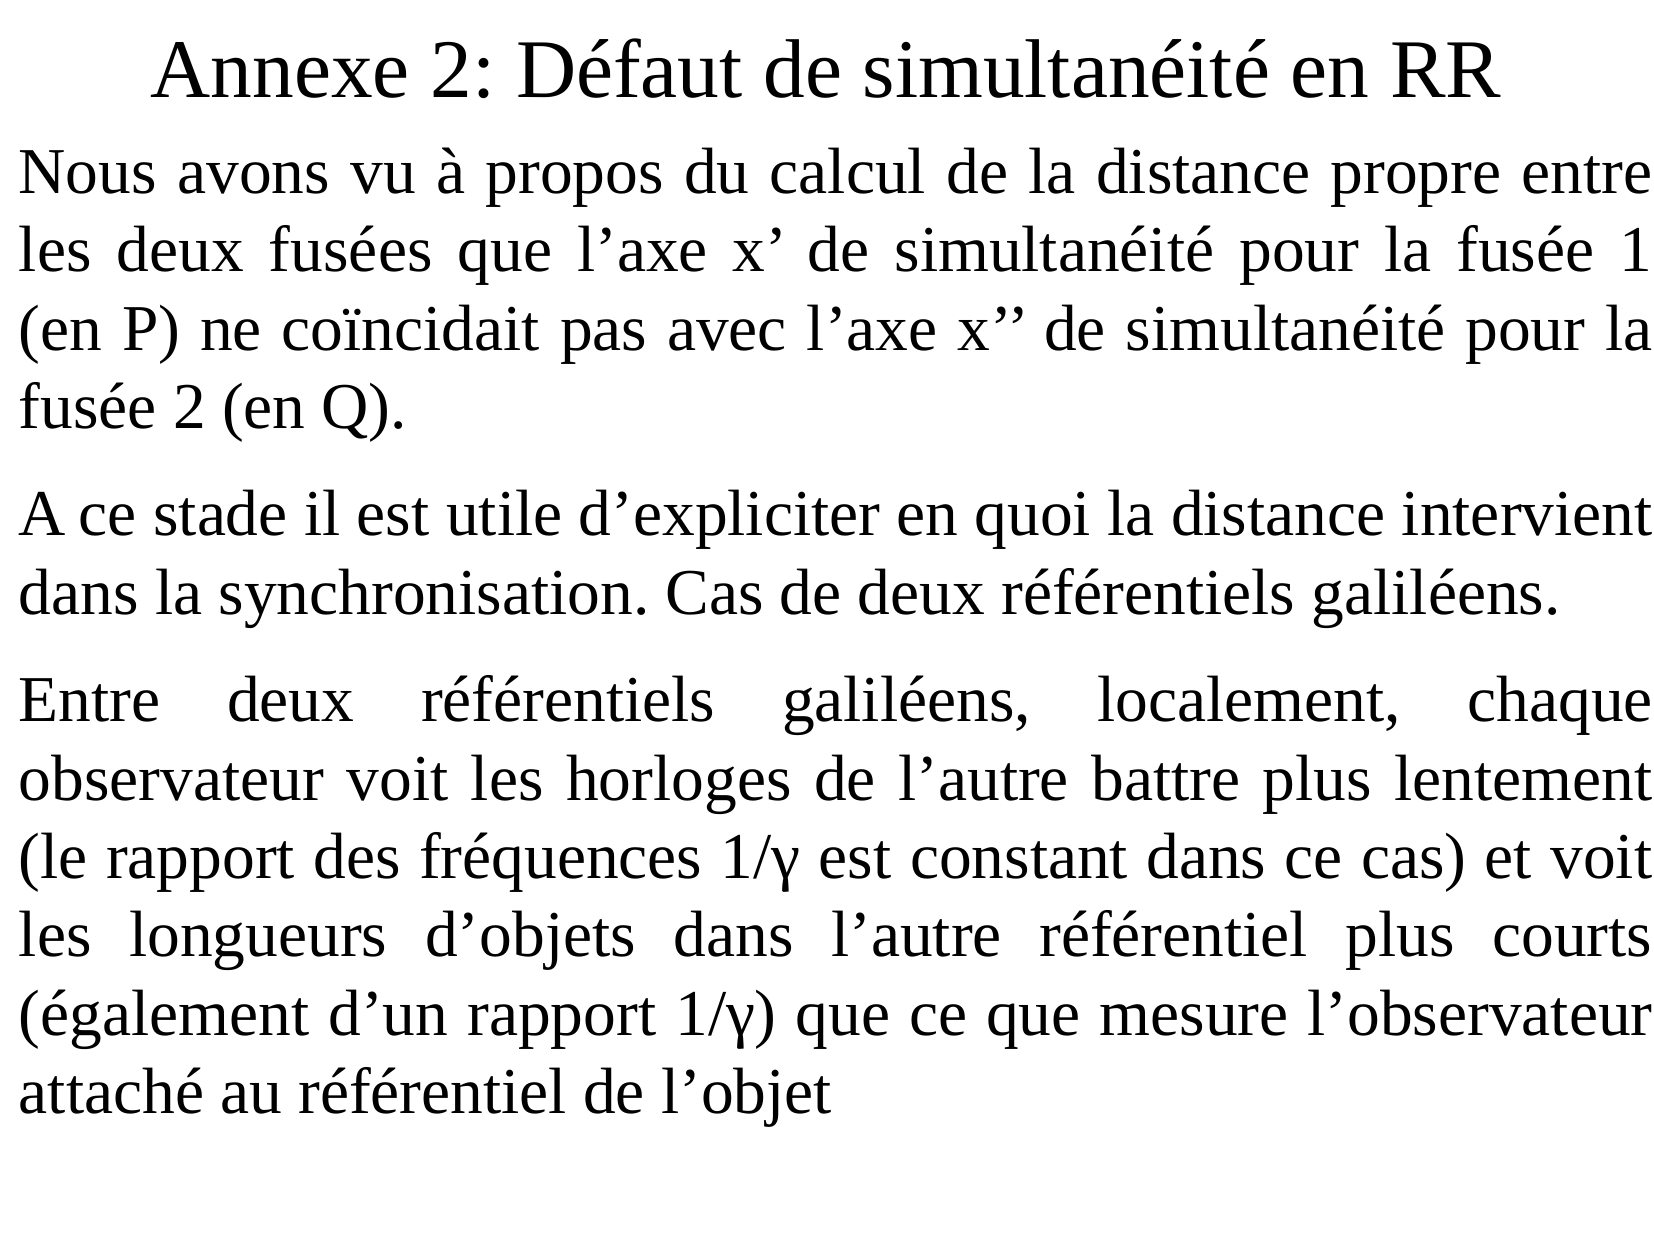

# Annexe 2: Défaut de simultanéité en RR
Nous avons vu à propos du calcul de la distance propre entre les deux fusées que l’axe x’ de simultanéité pour la fusée 1 (en P) ne coïncidait pas avec l’axe x’’ de simultanéité pour la fusée 2 (en Q).
A ce stade il est utile d’expliciter en quoi la distance intervient dans la synchronisation. Cas de deux référentiels galiléens.
Entre deux référentiels galiléens, localement, chaque observateur voit les horloges de l’autre battre plus lentement (le rapport des fréquences 1/γ est constant dans ce cas) et voit les longueurs d’objets dans l’autre référentiel plus courts (également d’un rapport 1/γ) que ce que mesure l’observateur attaché au référentiel de l’objet